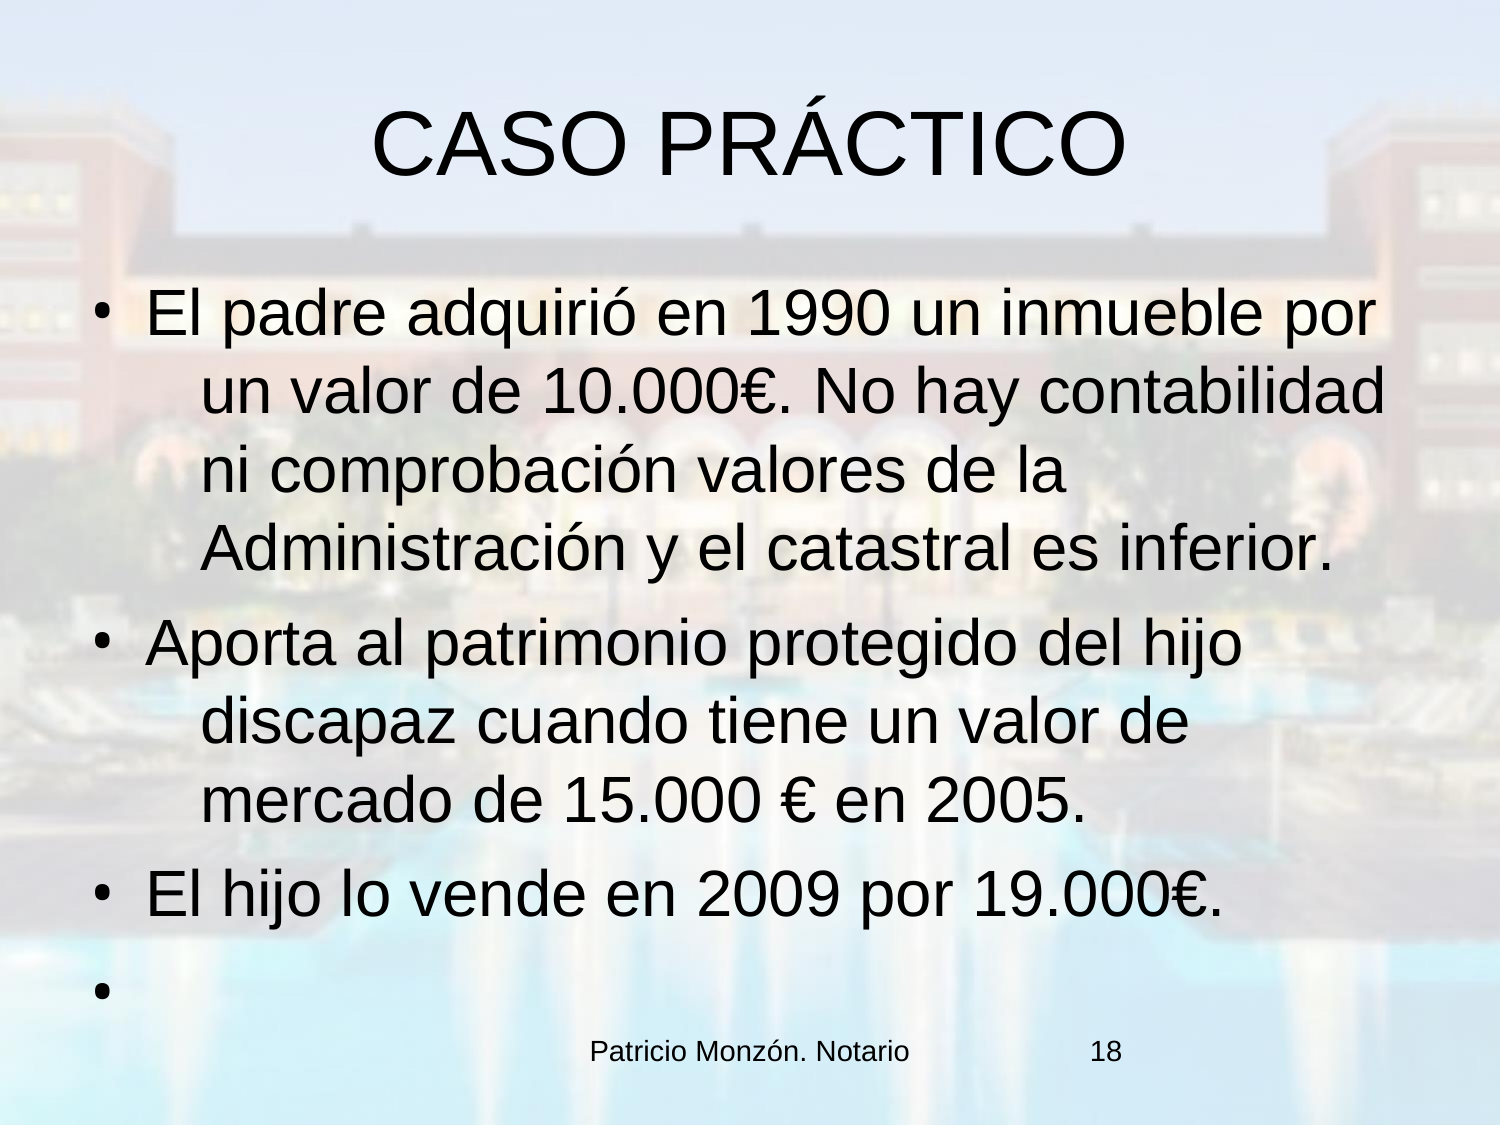

# CASO PRÁCTICO
El padre adquirió en 1990 un inmueble por un valor de 10.000€. No hay contabilidad ni comprobación valores de la Administración y el catastral es inferior.
Aporta al patrimonio protegido del hijo discapaz cuando tiene un valor de mercado de 15.000 € en 2005.
El hijo lo vende en 2009 por 19.000€.
Patricio Monzón. Notario